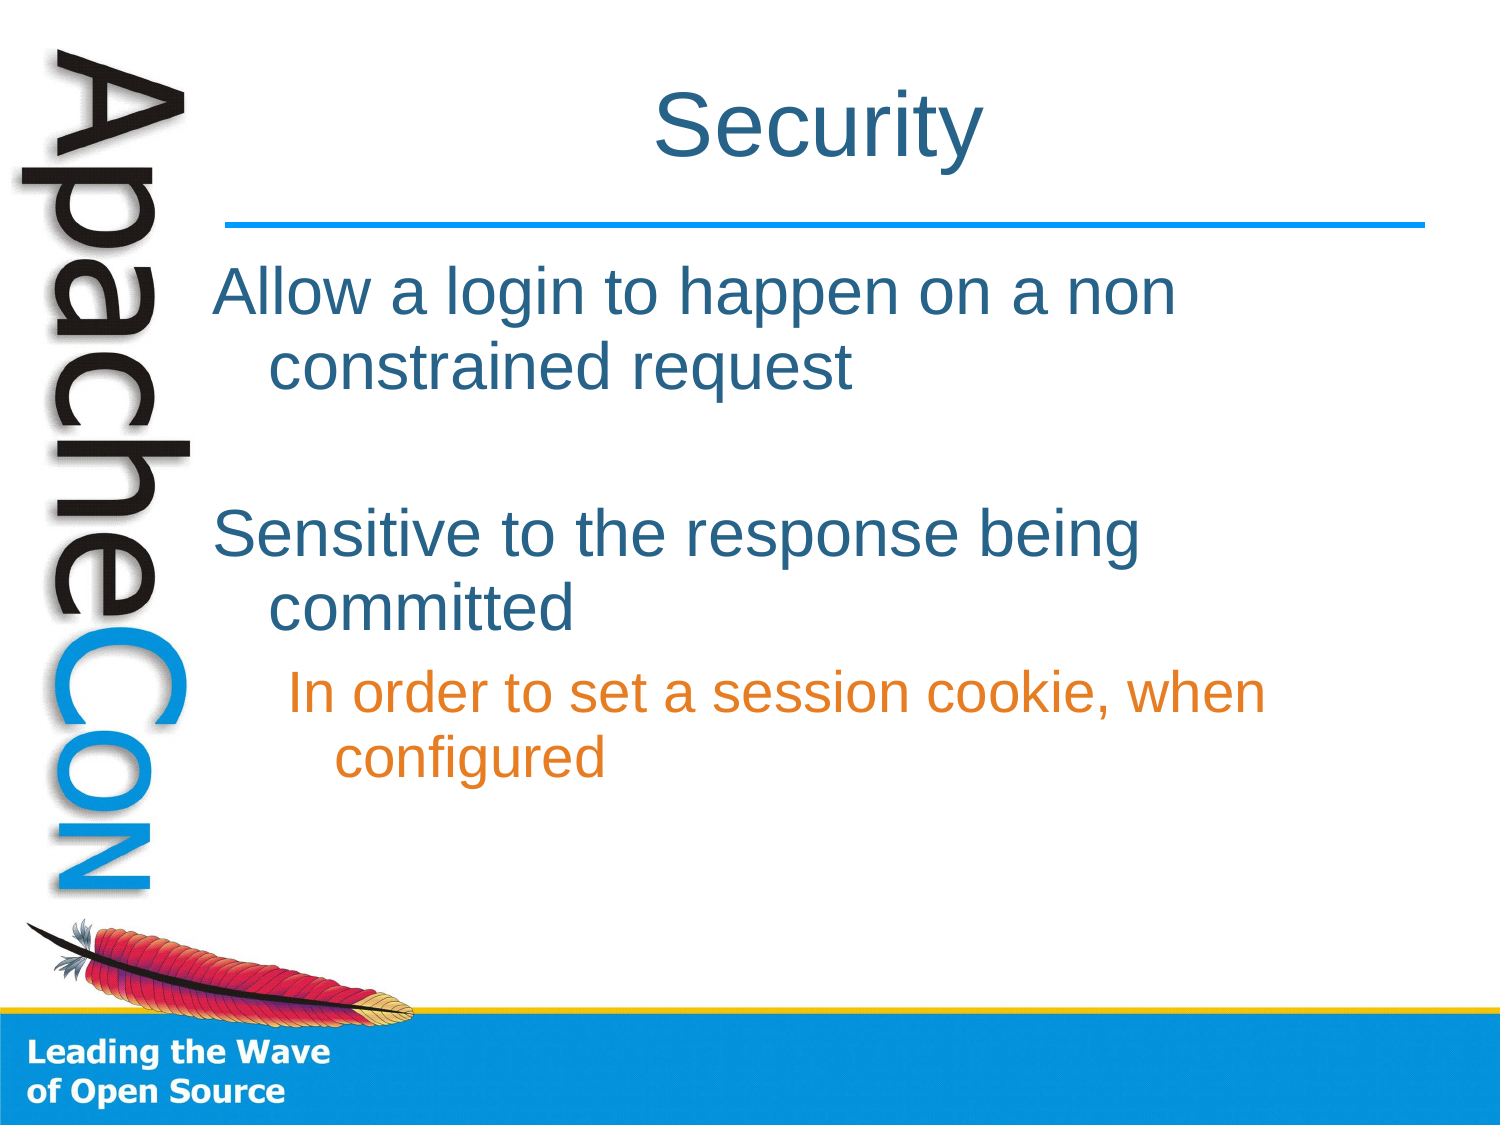

# Security
Allow a login to happen on a non constrained request
Sensitive to the response being committed
In order to set a session cookie, when configured